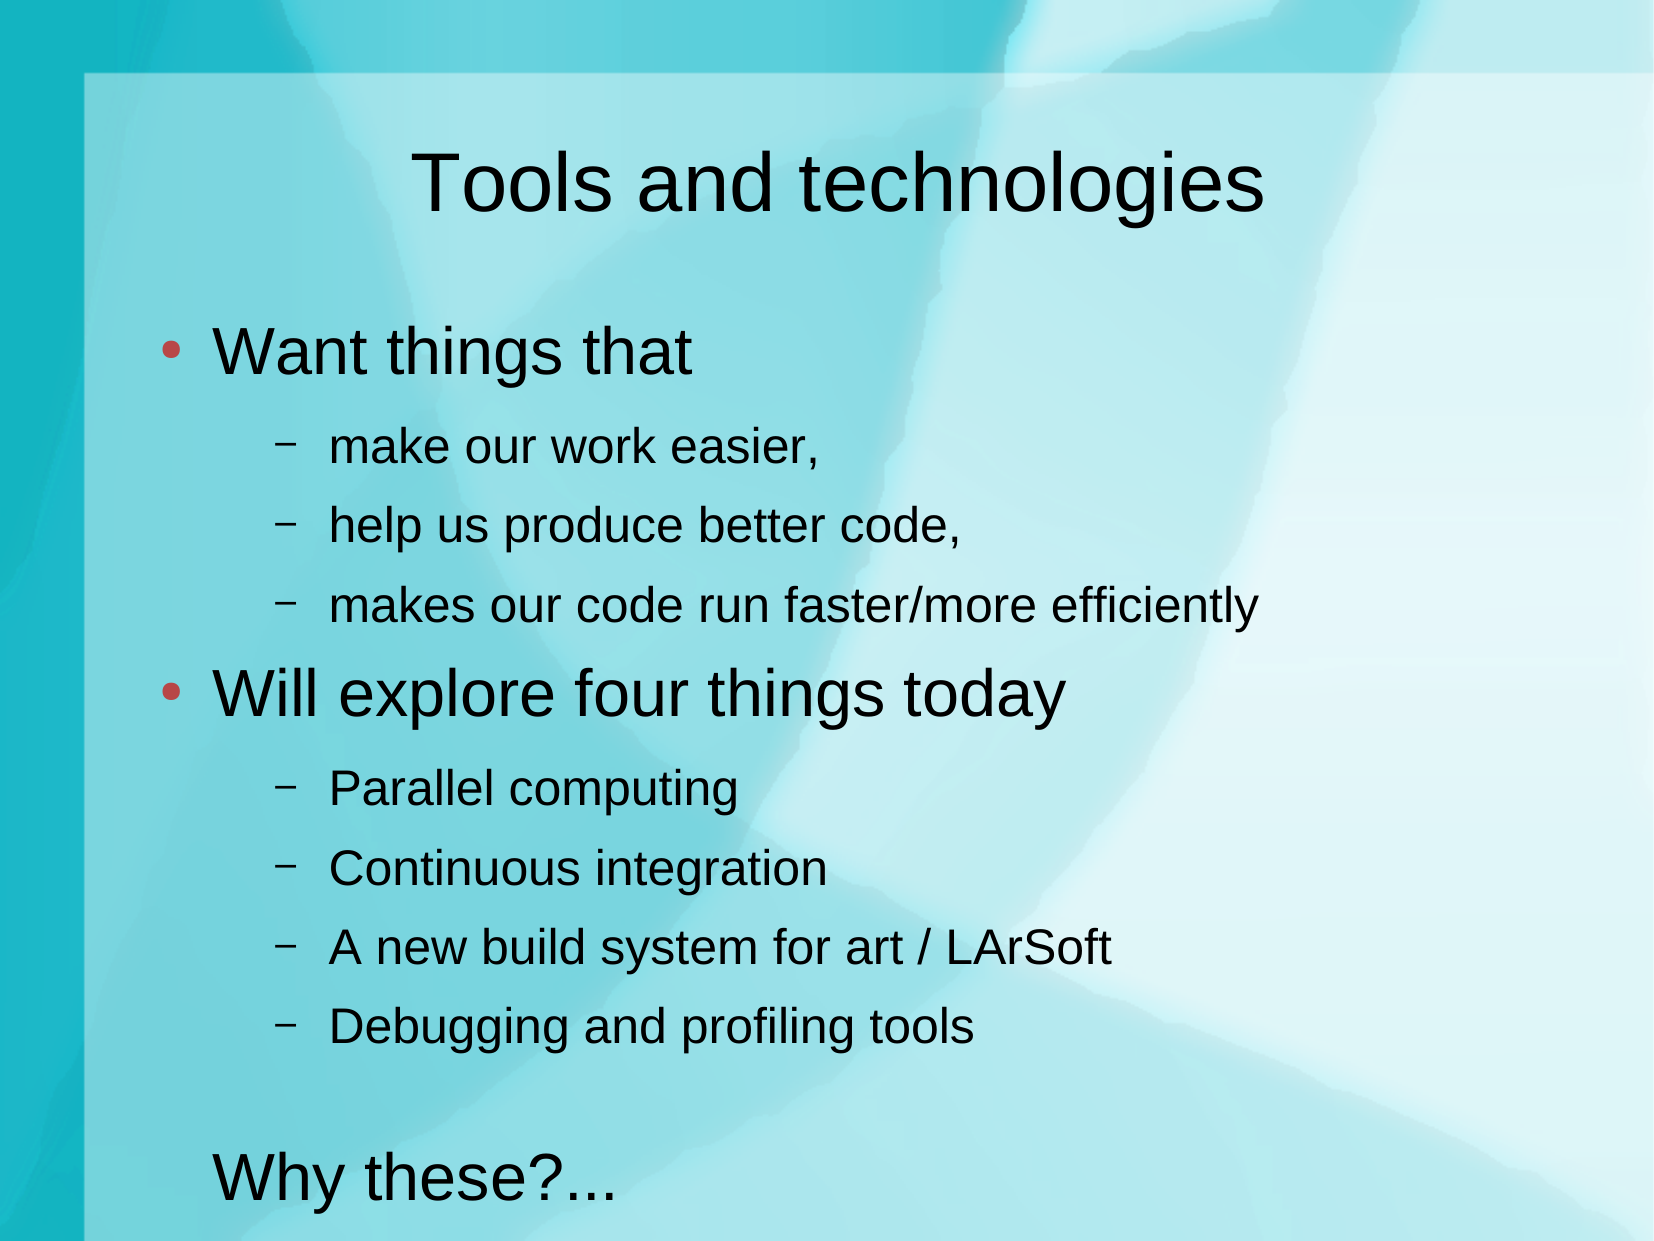

# Tools and technologies
Want things that
make our work easier,
help us produce better code,
makes our code run faster/more efficiently
Will explore four things today
Parallel computing
Continuous integration
A new build system for art / LArSoft
Debugging and profiling tools
Why these?...